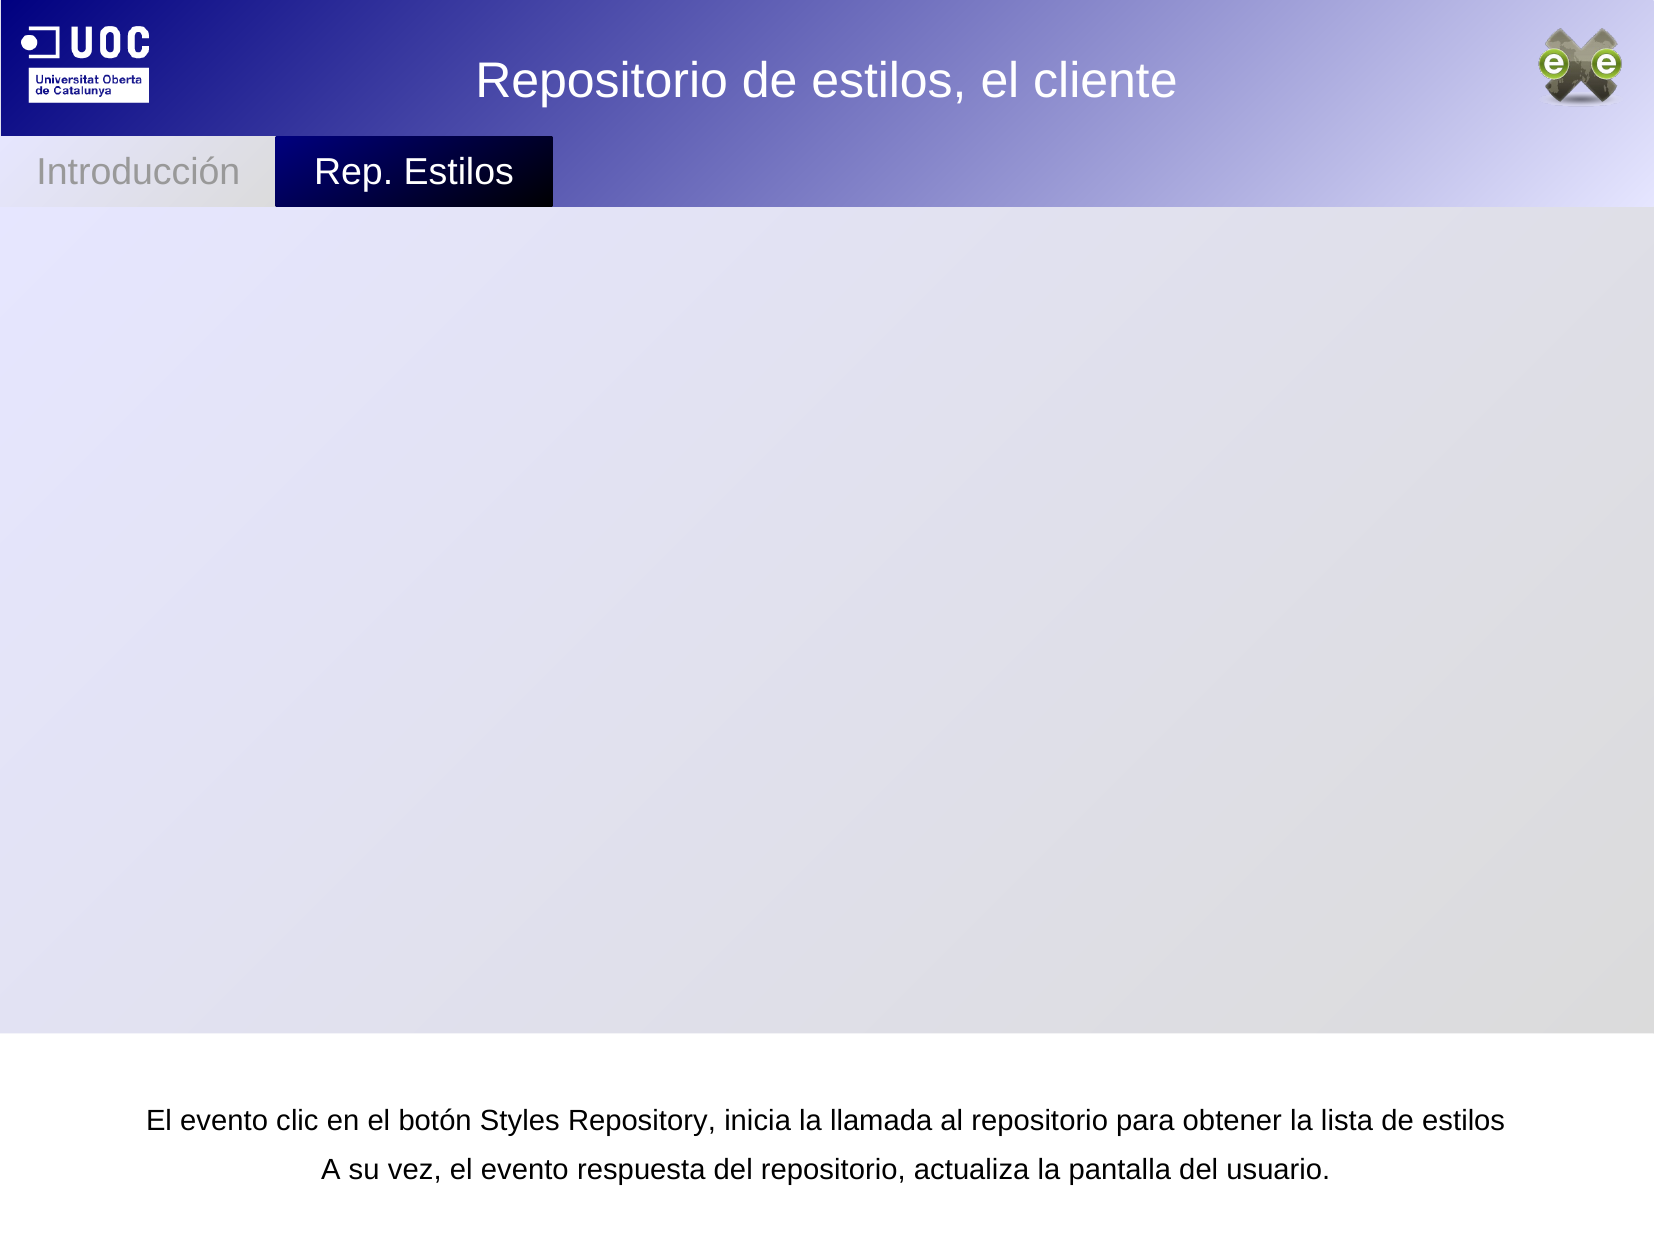

Repositorio de estilos, el cliente
Introducción
Rep. Estilos
El evento clic en el botón Styles Repository, inicia la llamada al repositorio para obtener la lista de estilos
A su vez, el evento respuesta del repositorio, actualiza la pantalla del usuario.